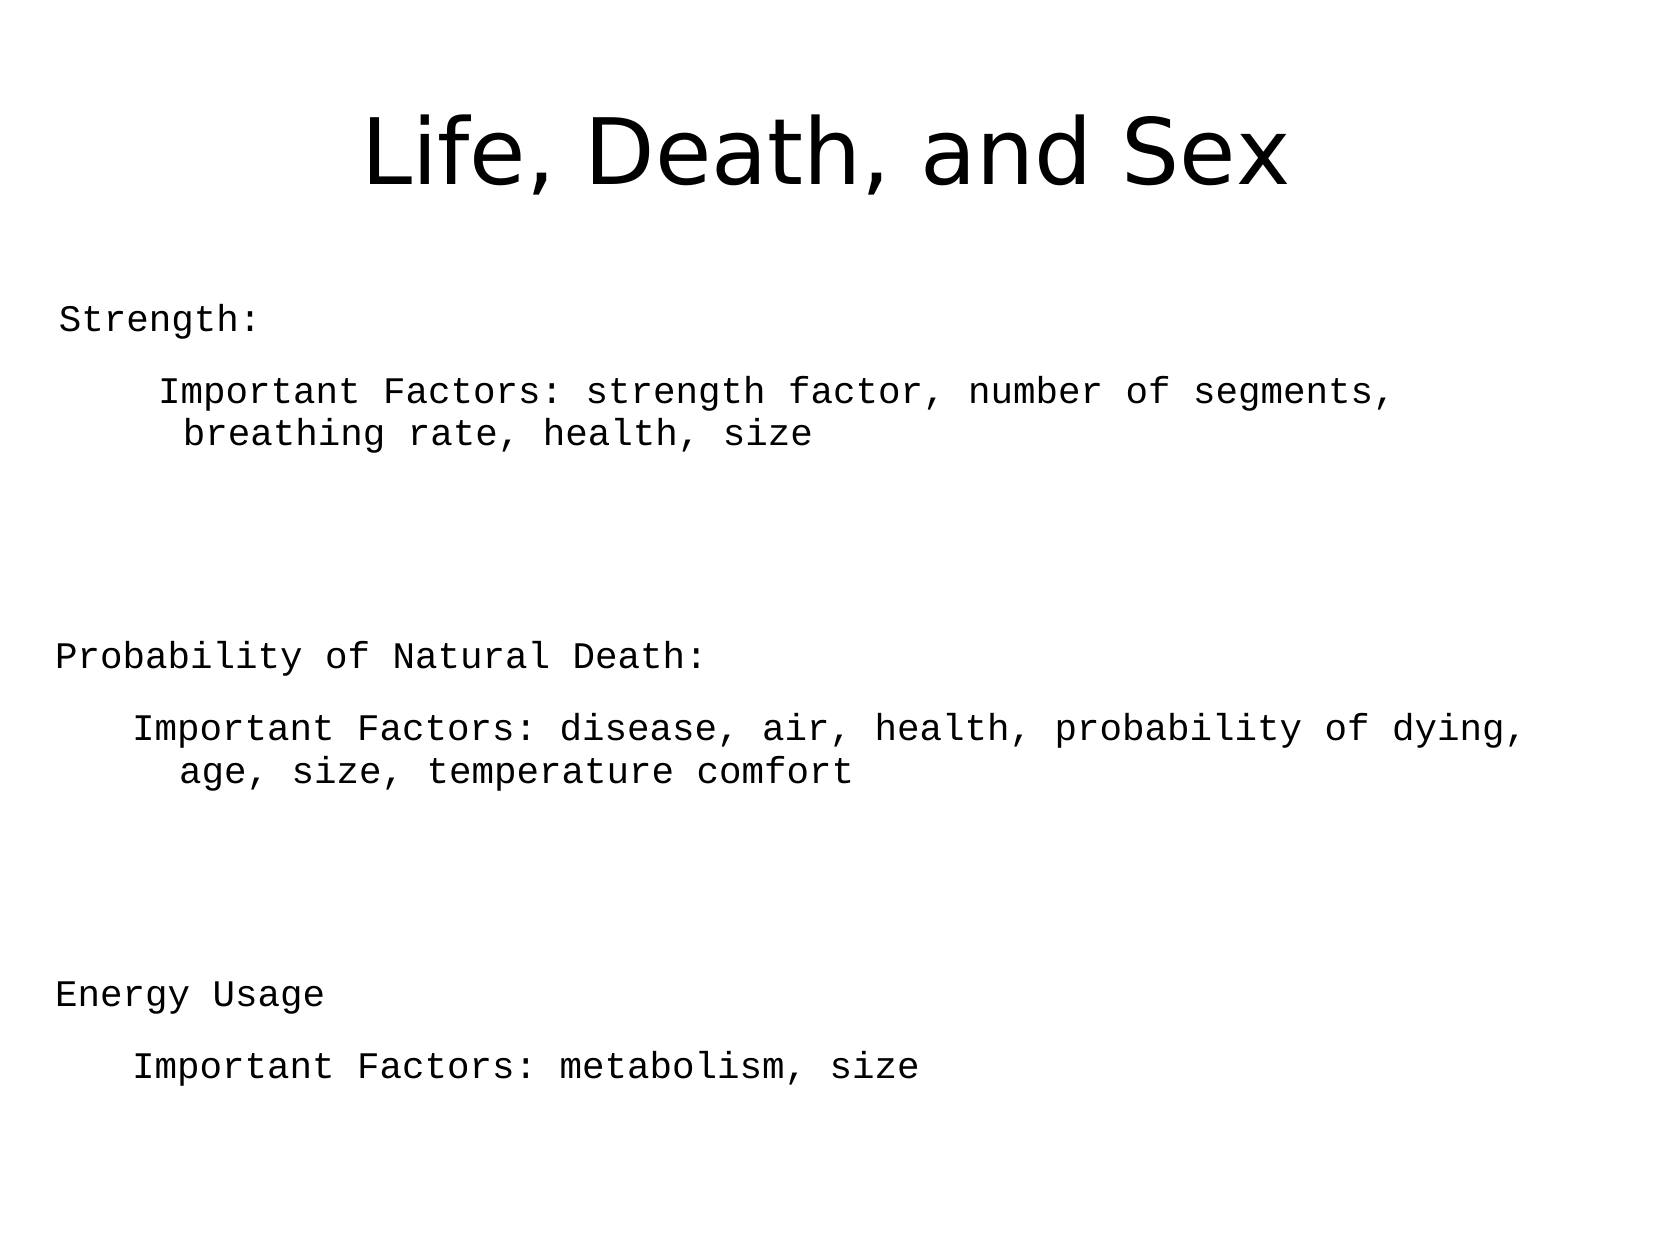

# Life, Death, and Sex
Strength:
 Important Factors: strength factor, number of segments, breathing rate, health, size
Probability of Natural Death:
Important Factors: disease, air, health, probability of dying, age, size, temperature comfort
Energy Usage
Important Factors: metabolism, size